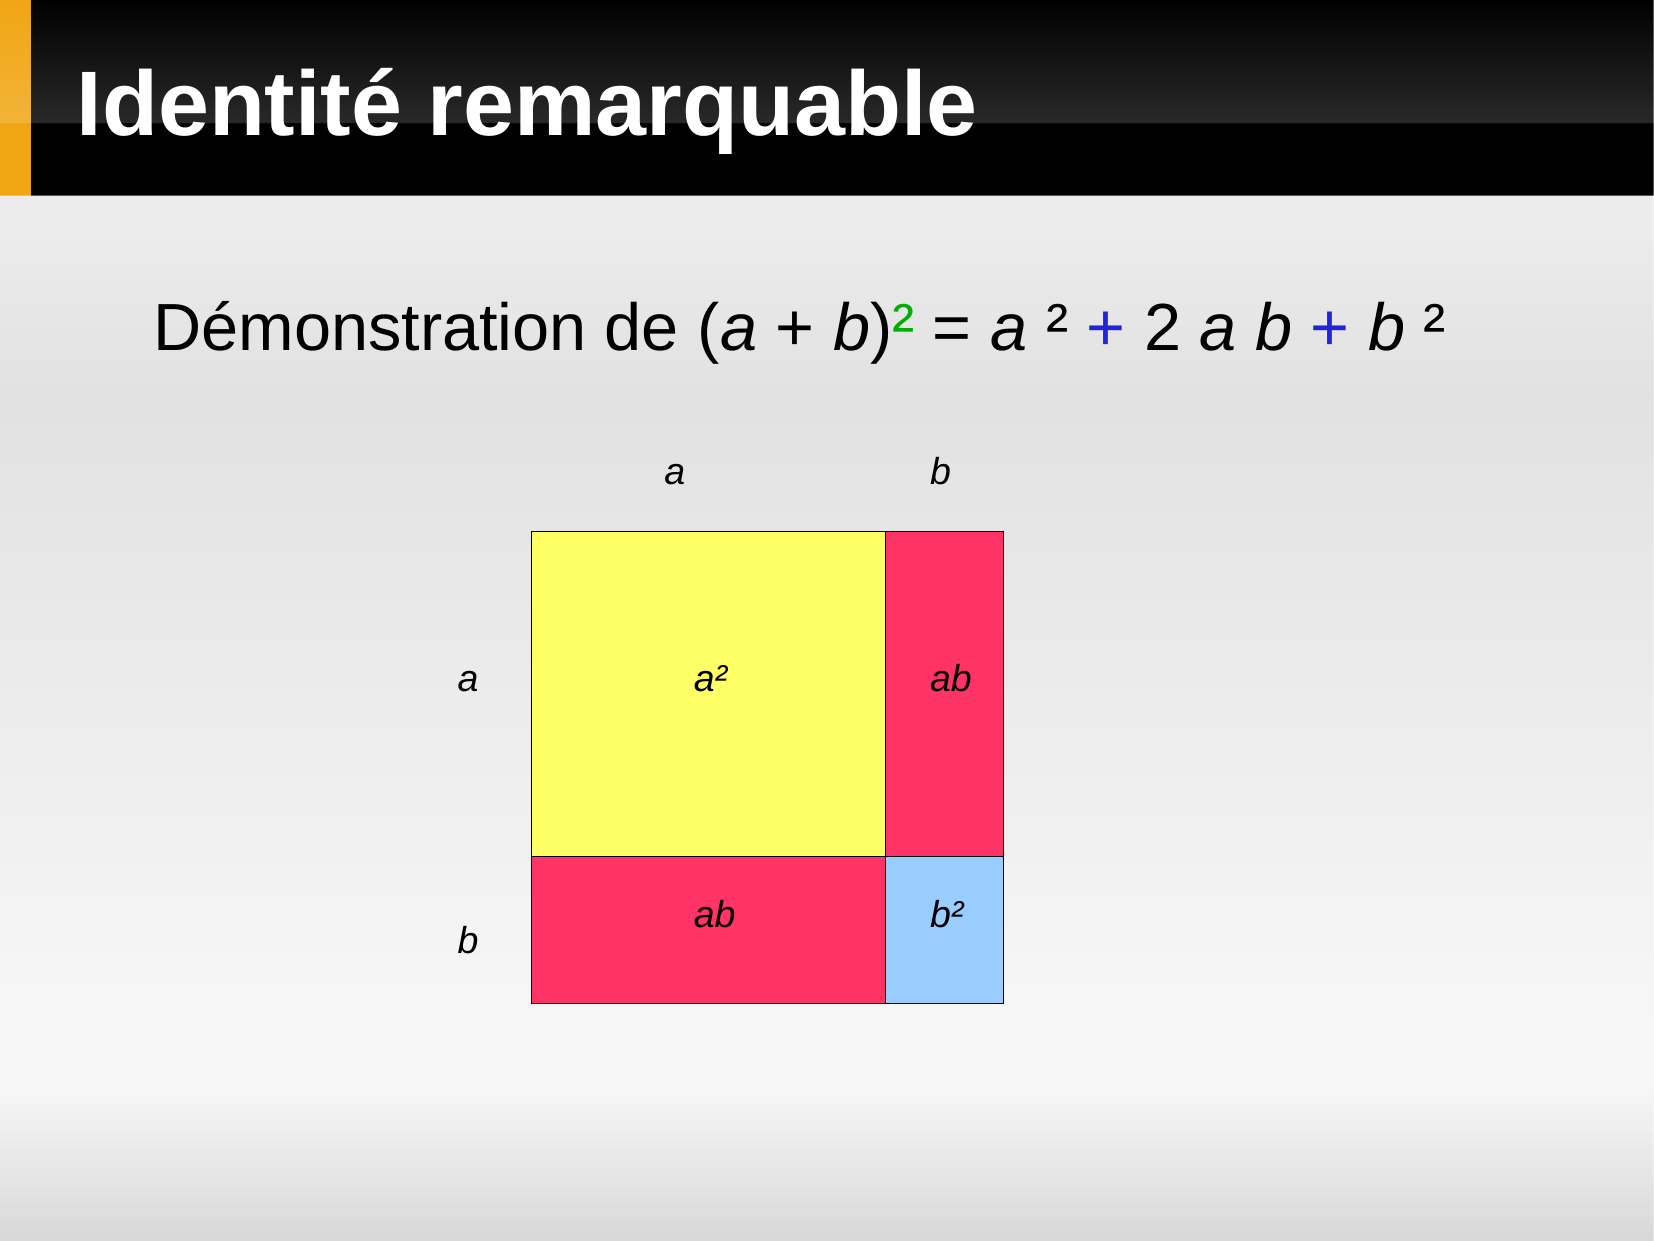

# Identité remarquable
Démonstration de (a + b)² = a ² + 2 a b + b ²
b
a
a
a²
ab
ab
b²
b